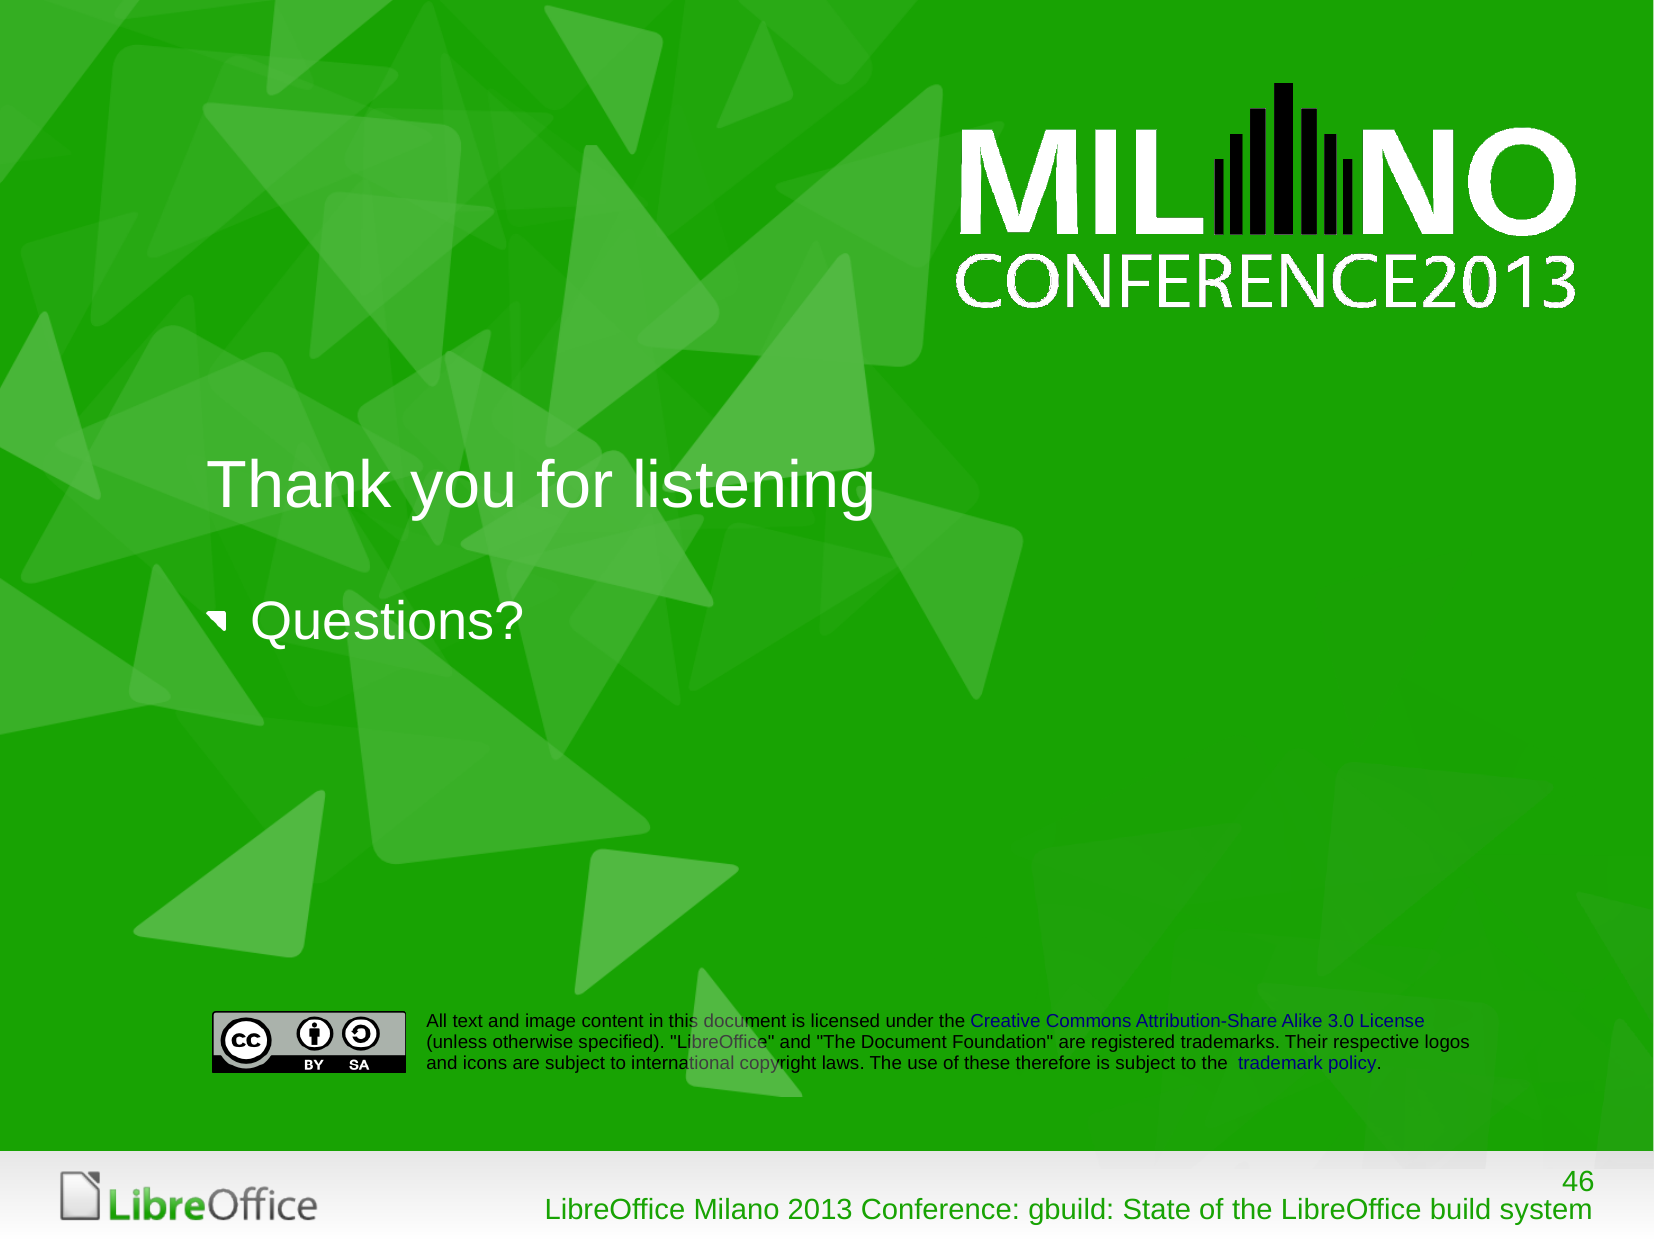

# Thank you for listening
Questions?
46
LibreOffice Milano 2013 Conference: gbuild: State of the LibreOffice build system